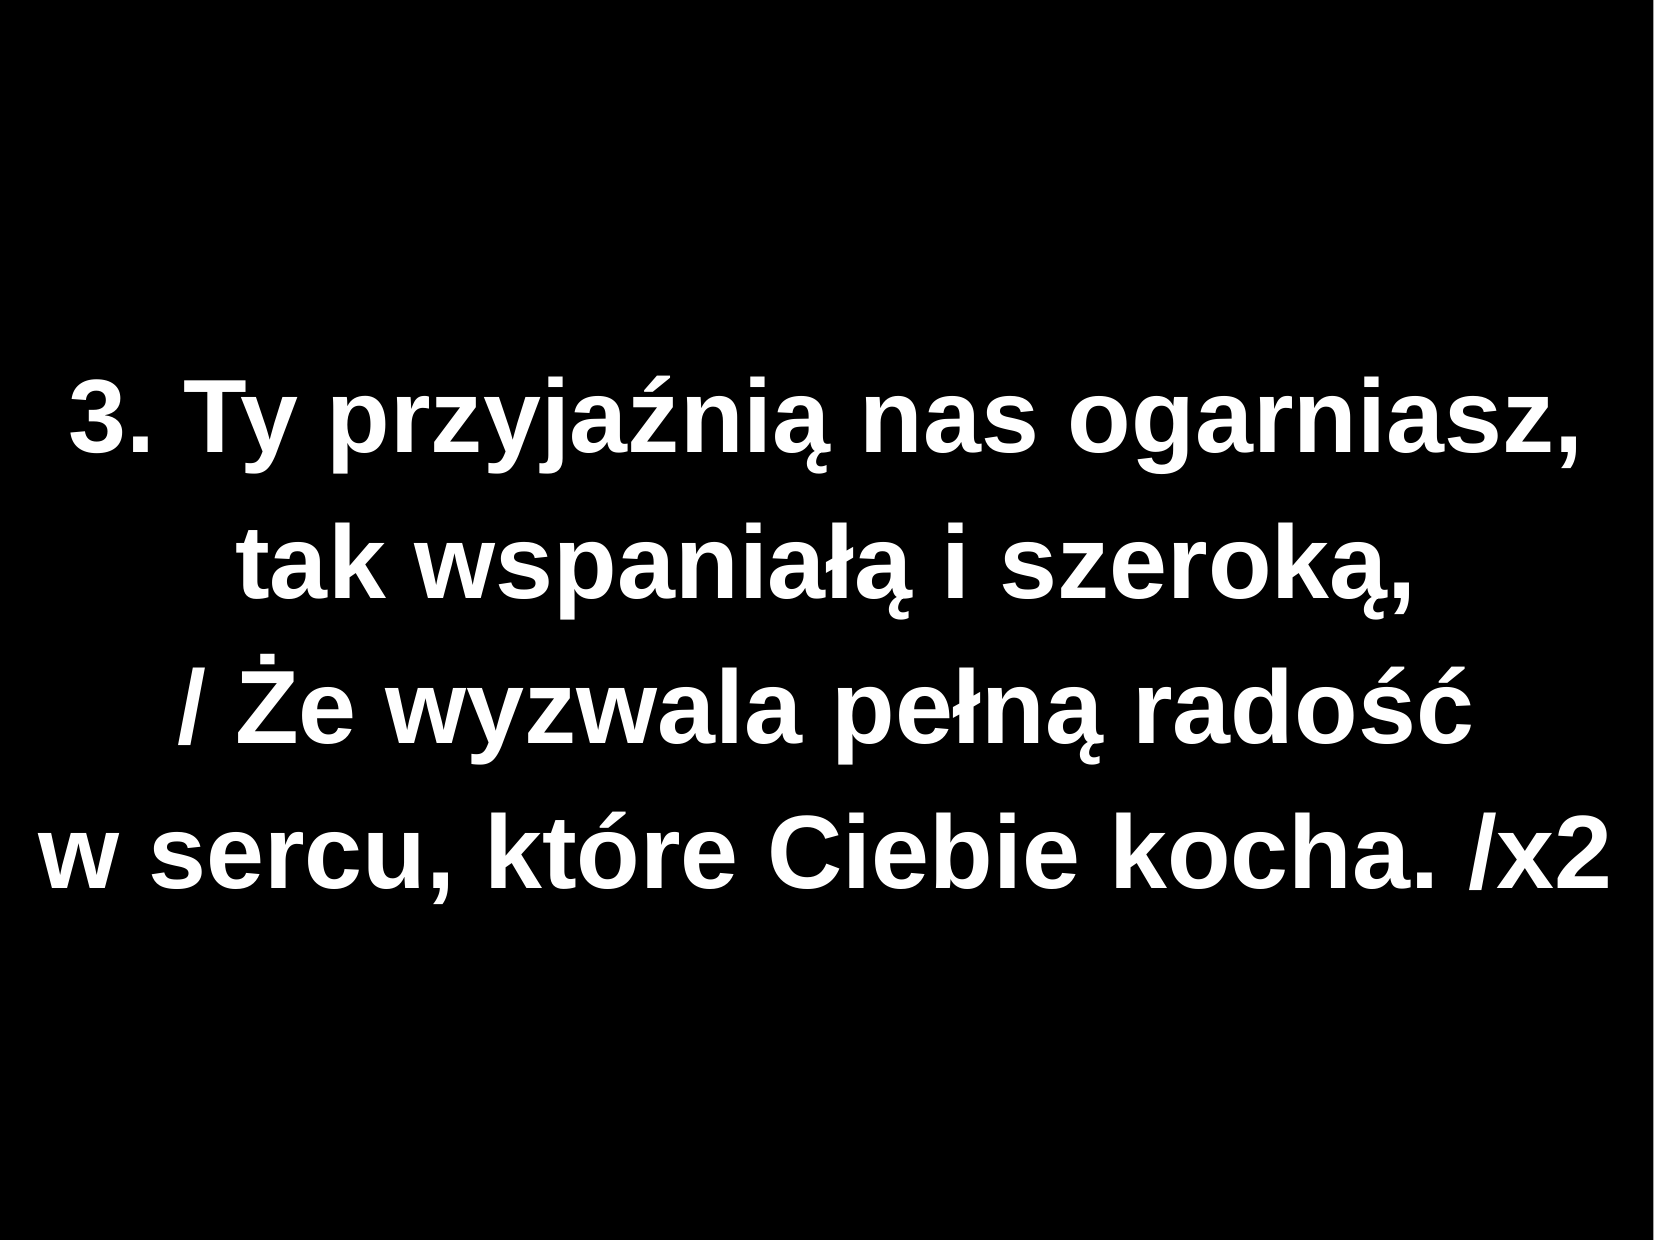

# 3. Ty przyjaźnią nas ogarniasz,
tak wspaniałą i szeroką,
/ Że wyzwala pełną radość
w sercu, które Ciebie kocha. /x2